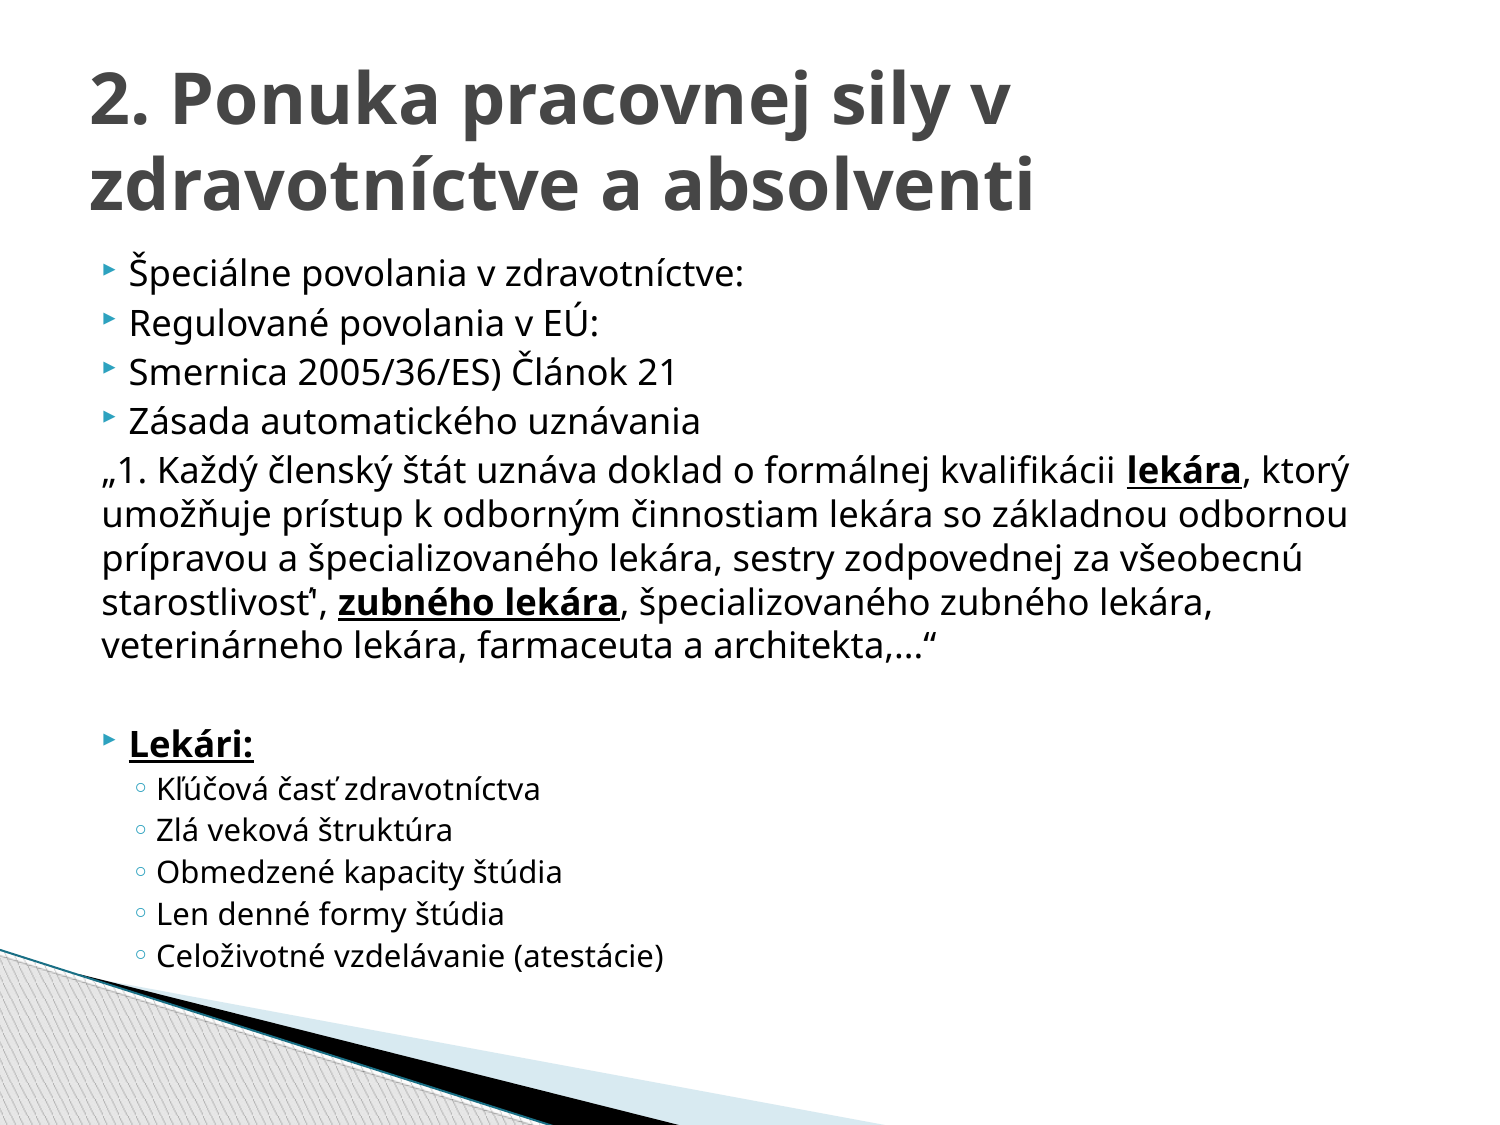

2. Ponuka pracovnej sily v zdravotníctve a absolventi
# Špeciálne povolania v zdravotníctve:
Regulované povolania v EÚ:
Smernica 2005/36/ES) Článok 21
Zásada automatického uznávania
„1. Každý členský štát uznáva doklad o formálnej kvalifikácii lekára, ktorý umožňuje prístup k odborným činnostiam lekára so základnou odbornou prípravou a špecializovaného lekára, sestry zodpovednej za všeobecnú starostlivosť', zubného lekára, špecializovaného zubného lekára, veterinárneho lekára, farmaceuta a architekta,...“
Lekári:
Kľúčová časť zdravotníctva
Zlá veková štruktúra
Obmedzené kapacity štúdia
Len denné formy štúdia
Celoživotné vzdelávanie (atestácie)